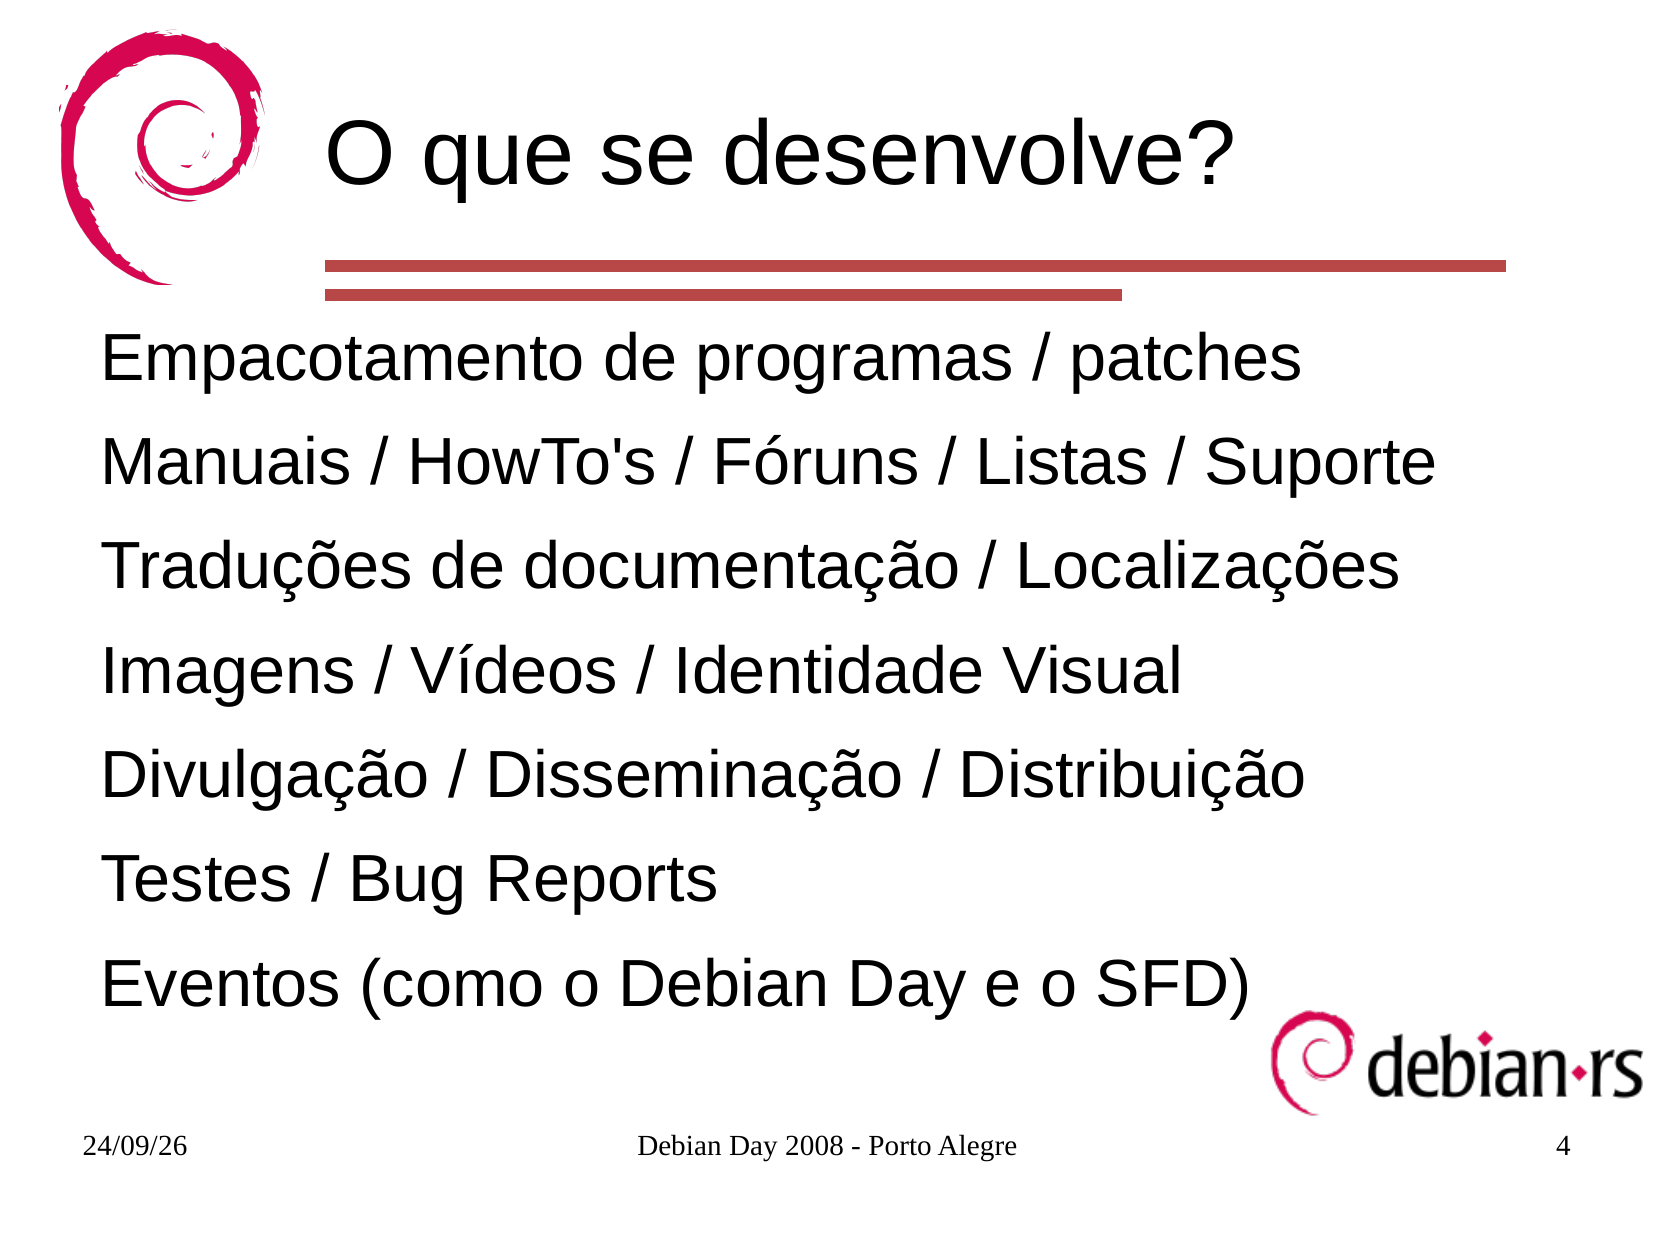

# O que se desenvolve?
Empacotamento de programas / patches
Manuais / HowTo's / Fóruns / Listas / Suporte
Traduções de documentação / Localizações
Imagens / Vídeos / Identidade Visual
Divulgação / Disseminação / Distribuição
Testes / Bug Reports
Eventos (como o Debian Day e o SFD)
Debian Day 2008 - Porto Alegre
4